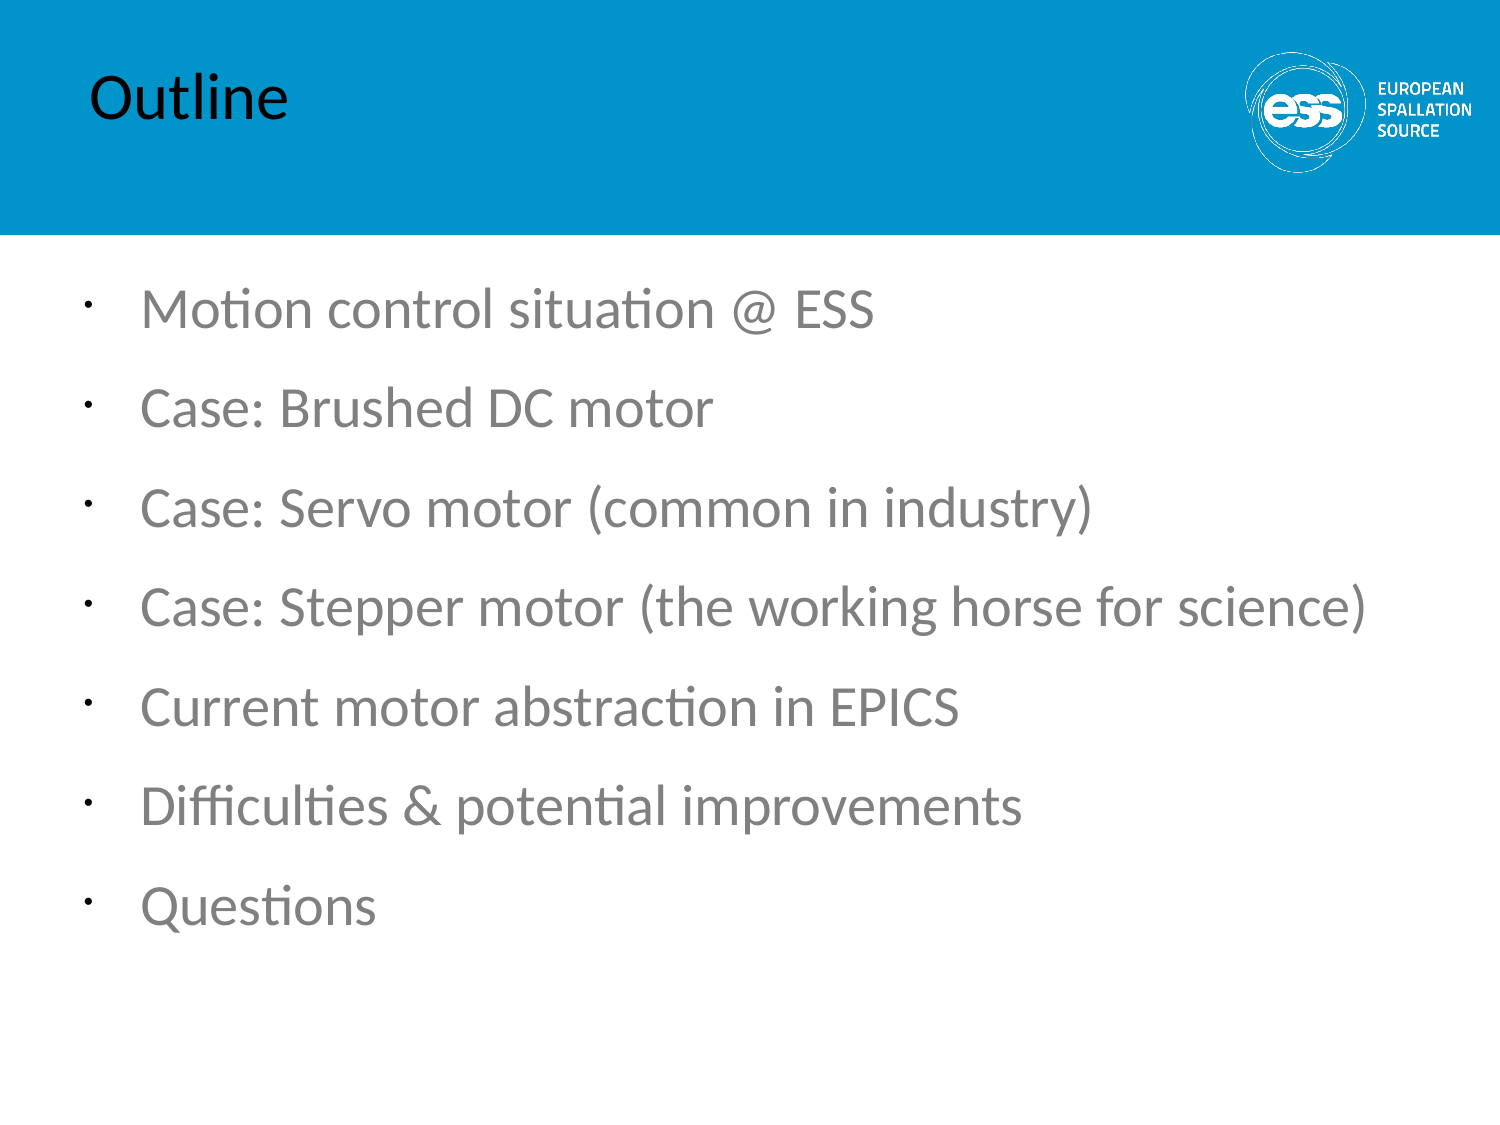

# Outline
Motion control situation @ ESS
Case: Brushed DC motor
Case: Servo motor (common in industry)
Case: Stepper motor (the working horse for science)
Current motor abstraction in EPICS
Difficulties & potential improvements
Questions